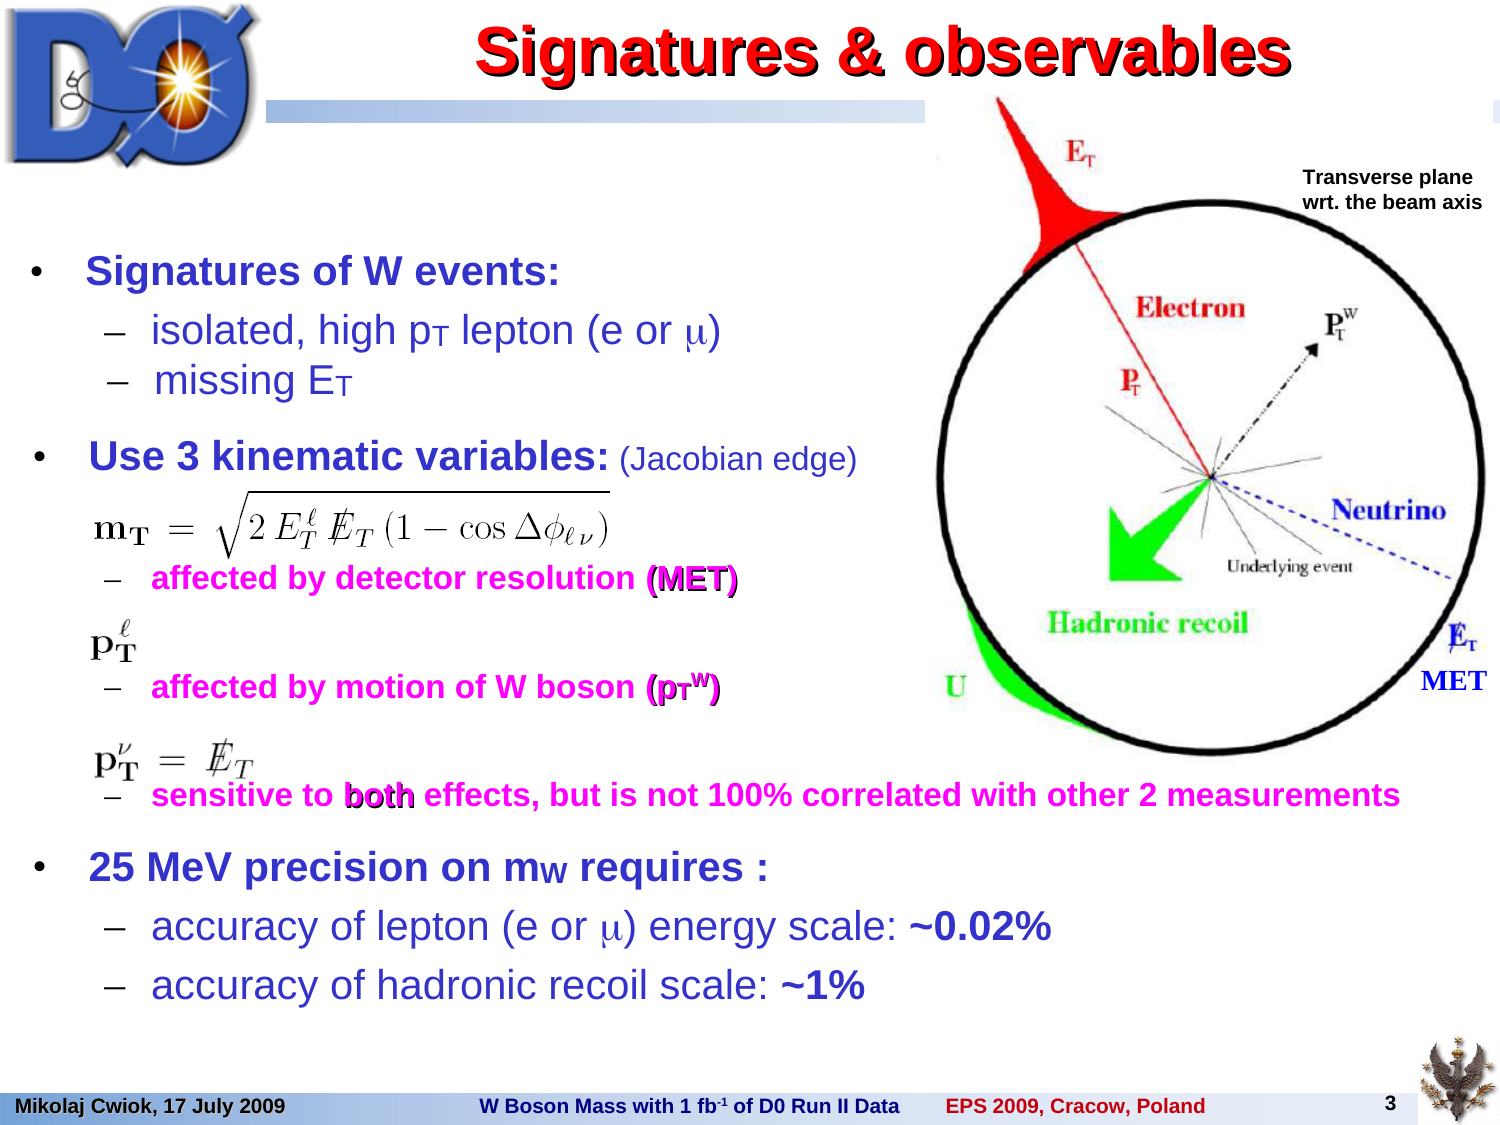

# Signatures & observables
Transverse plane
wrt. the beam axis
Signatures of W events:
isolated, high pT lepton (e or m)
missing ET
Use 3 kinematic variables: (Jacobian edge)
affected by detector resolution (MET)
affected by motion of W boson (pTW)
sensitive to both effects, but is not 100% correlated with other 2 measurements
25 MeV precision on mW requires :
accuracy of lepton (e or m) energy scale: ~0.02%
accuracy of hadronic recoil scale: ~1%
MET
3